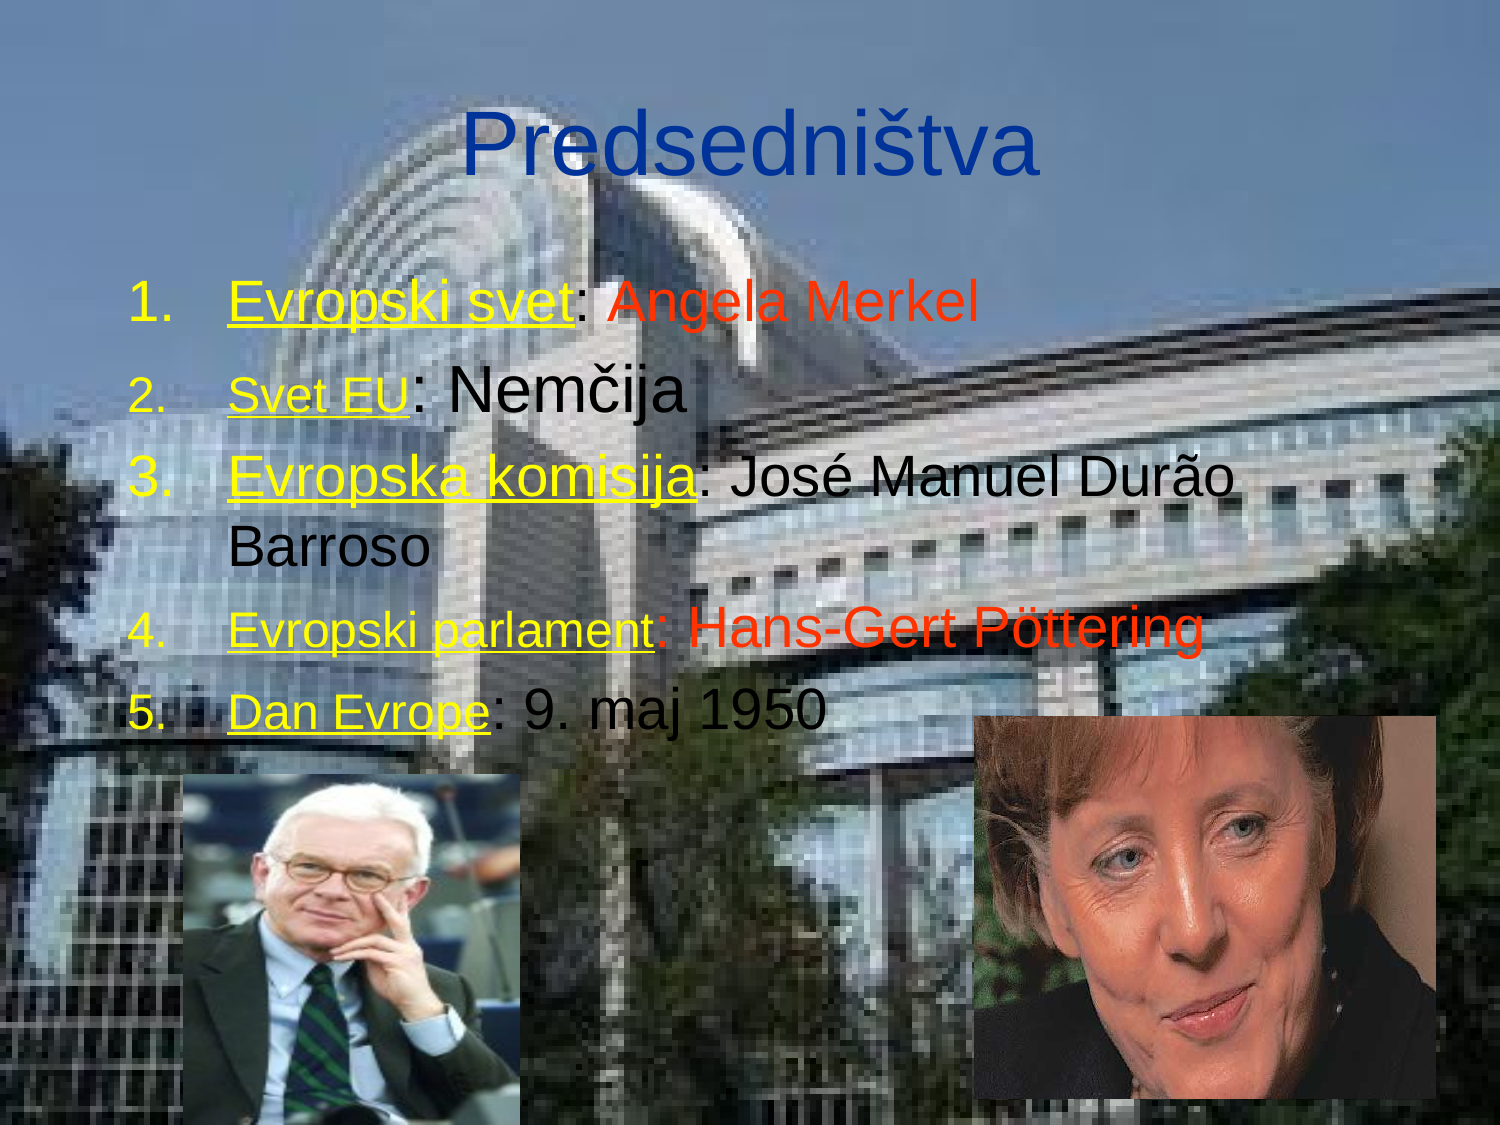

# Predsedništva
Evropski svet: Angela Merkel
Svet EU: Nemčija
Evropska komisija: José Manuel Durão Barroso
Evropski parlament: Hans-Gert Pöttering
Dan Evrope: 9. maj 1950